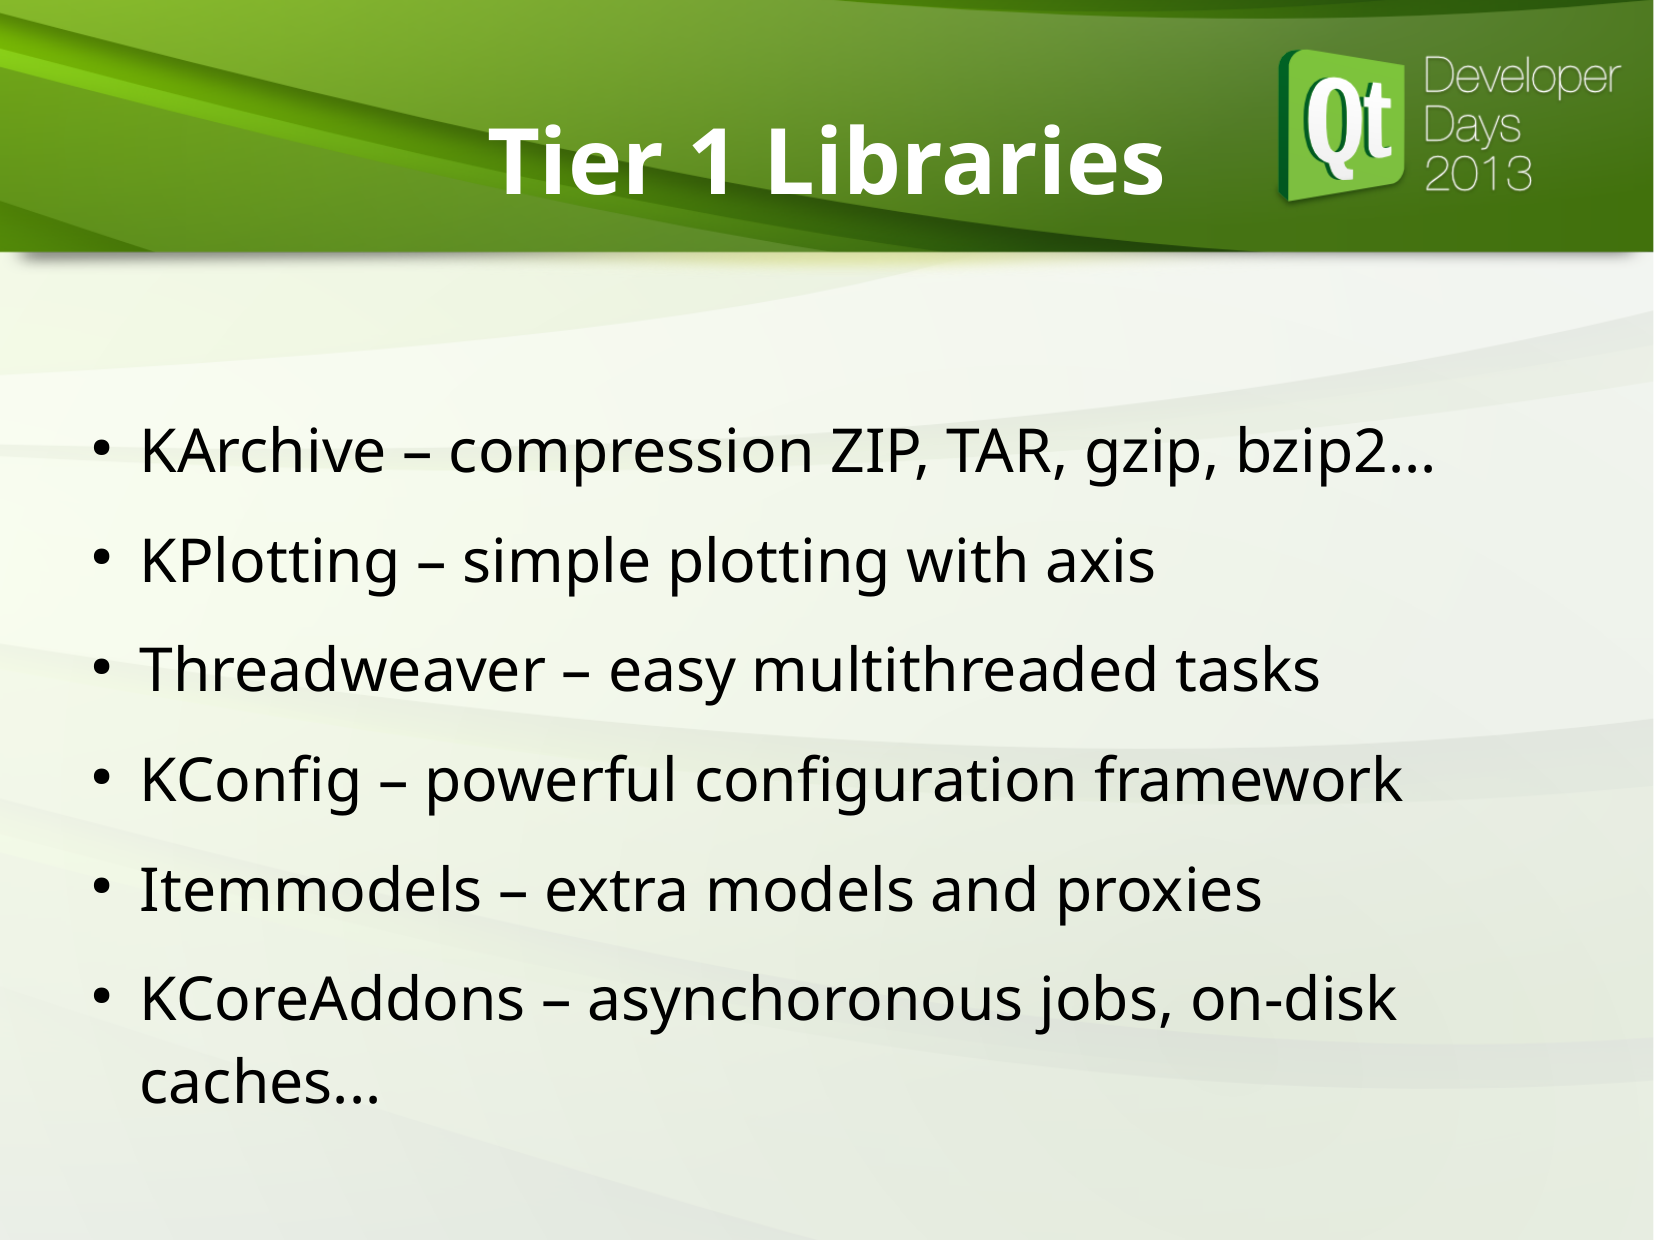

# Tier 1 Libraries
KArchive – compression ZIP, TAR, gzip, bzip2...
KPlotting – simple plotting with axis
Threadweaver – easy multithreaded tasks
KConfig – powerful configuration framework
Itemmodels – extra models and proxies
KCoreAddons – asynchoronous jobs, on-disk caches...